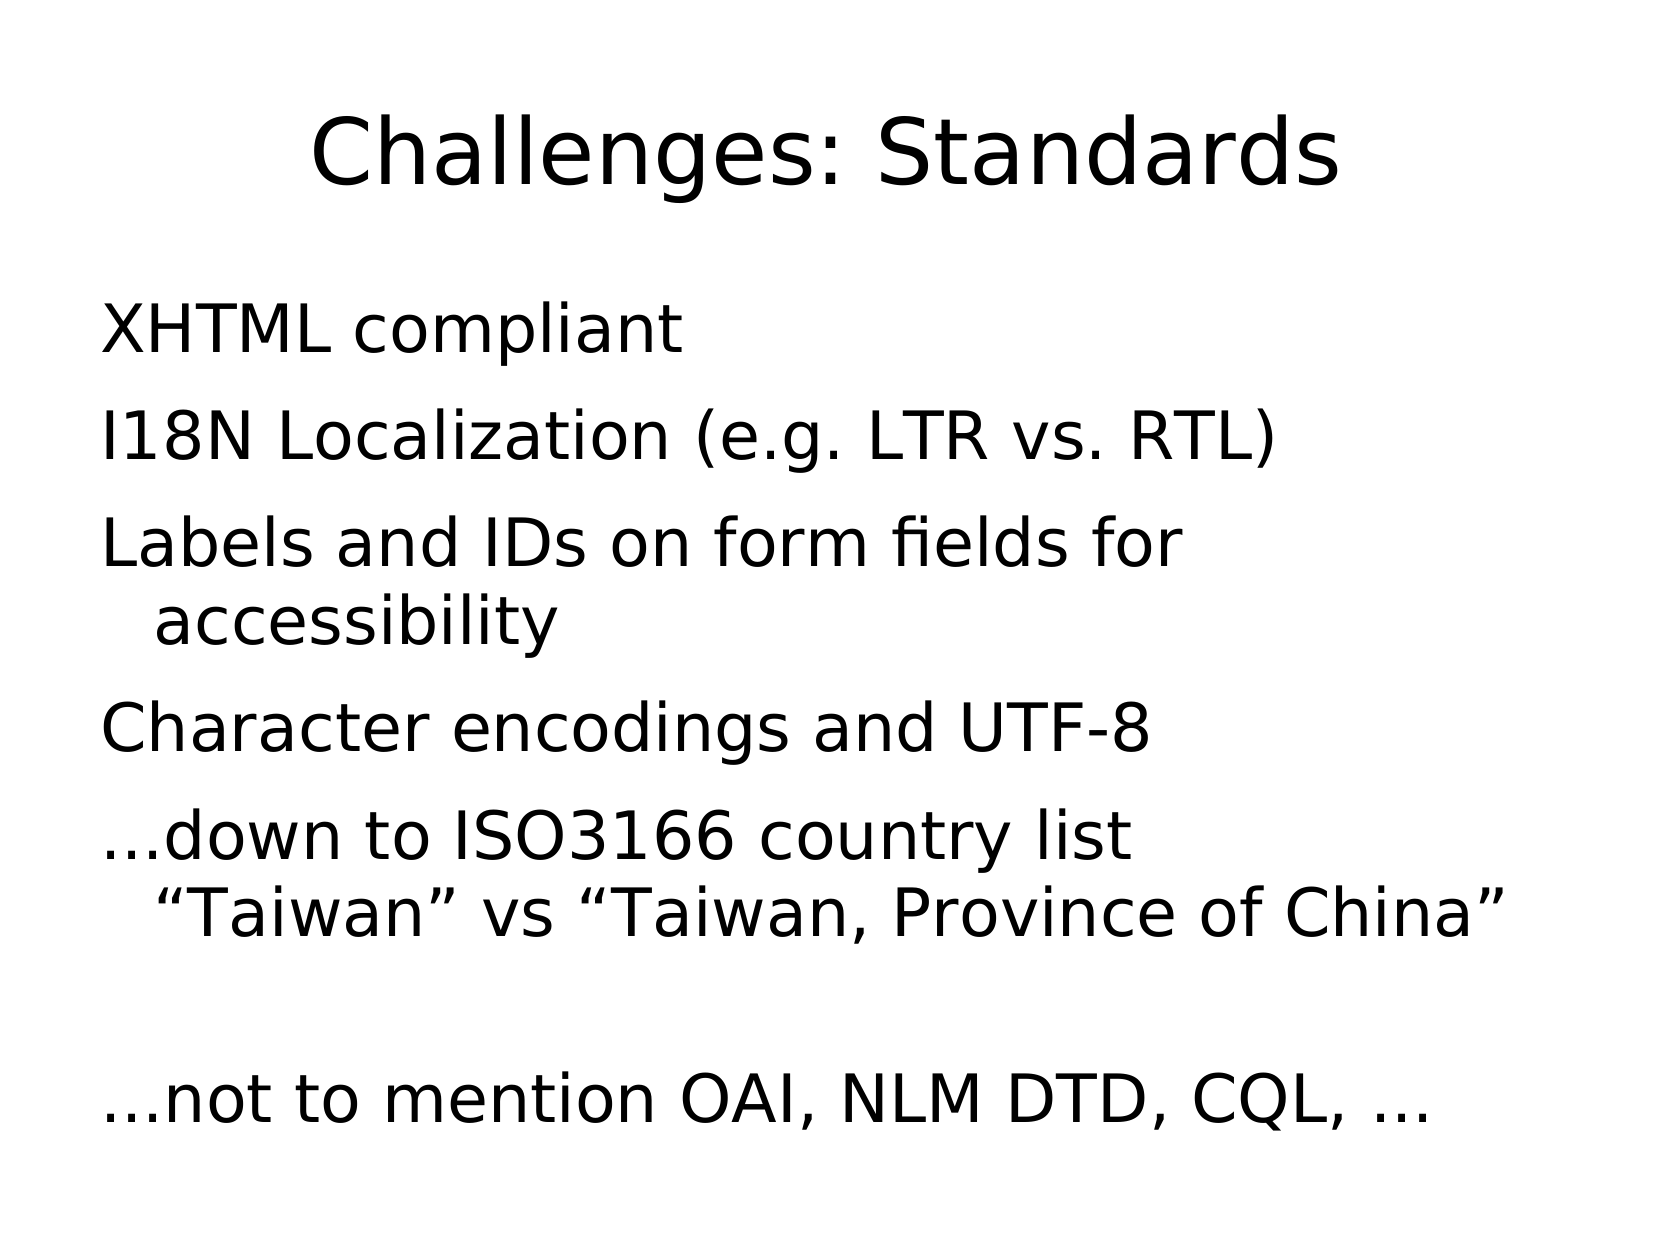

# Challenges: Standards
XHTML compliant
I18N Localization (e.g. LTR vs. RTL)
Labels and IDs on form fields for accessibility
Character encodings and UTF-8
...down to ISO3166 country list
“Taiwan” vs “Taiwan, Province of China”
...not to mention OAI, NLM DTD, CQL, ...